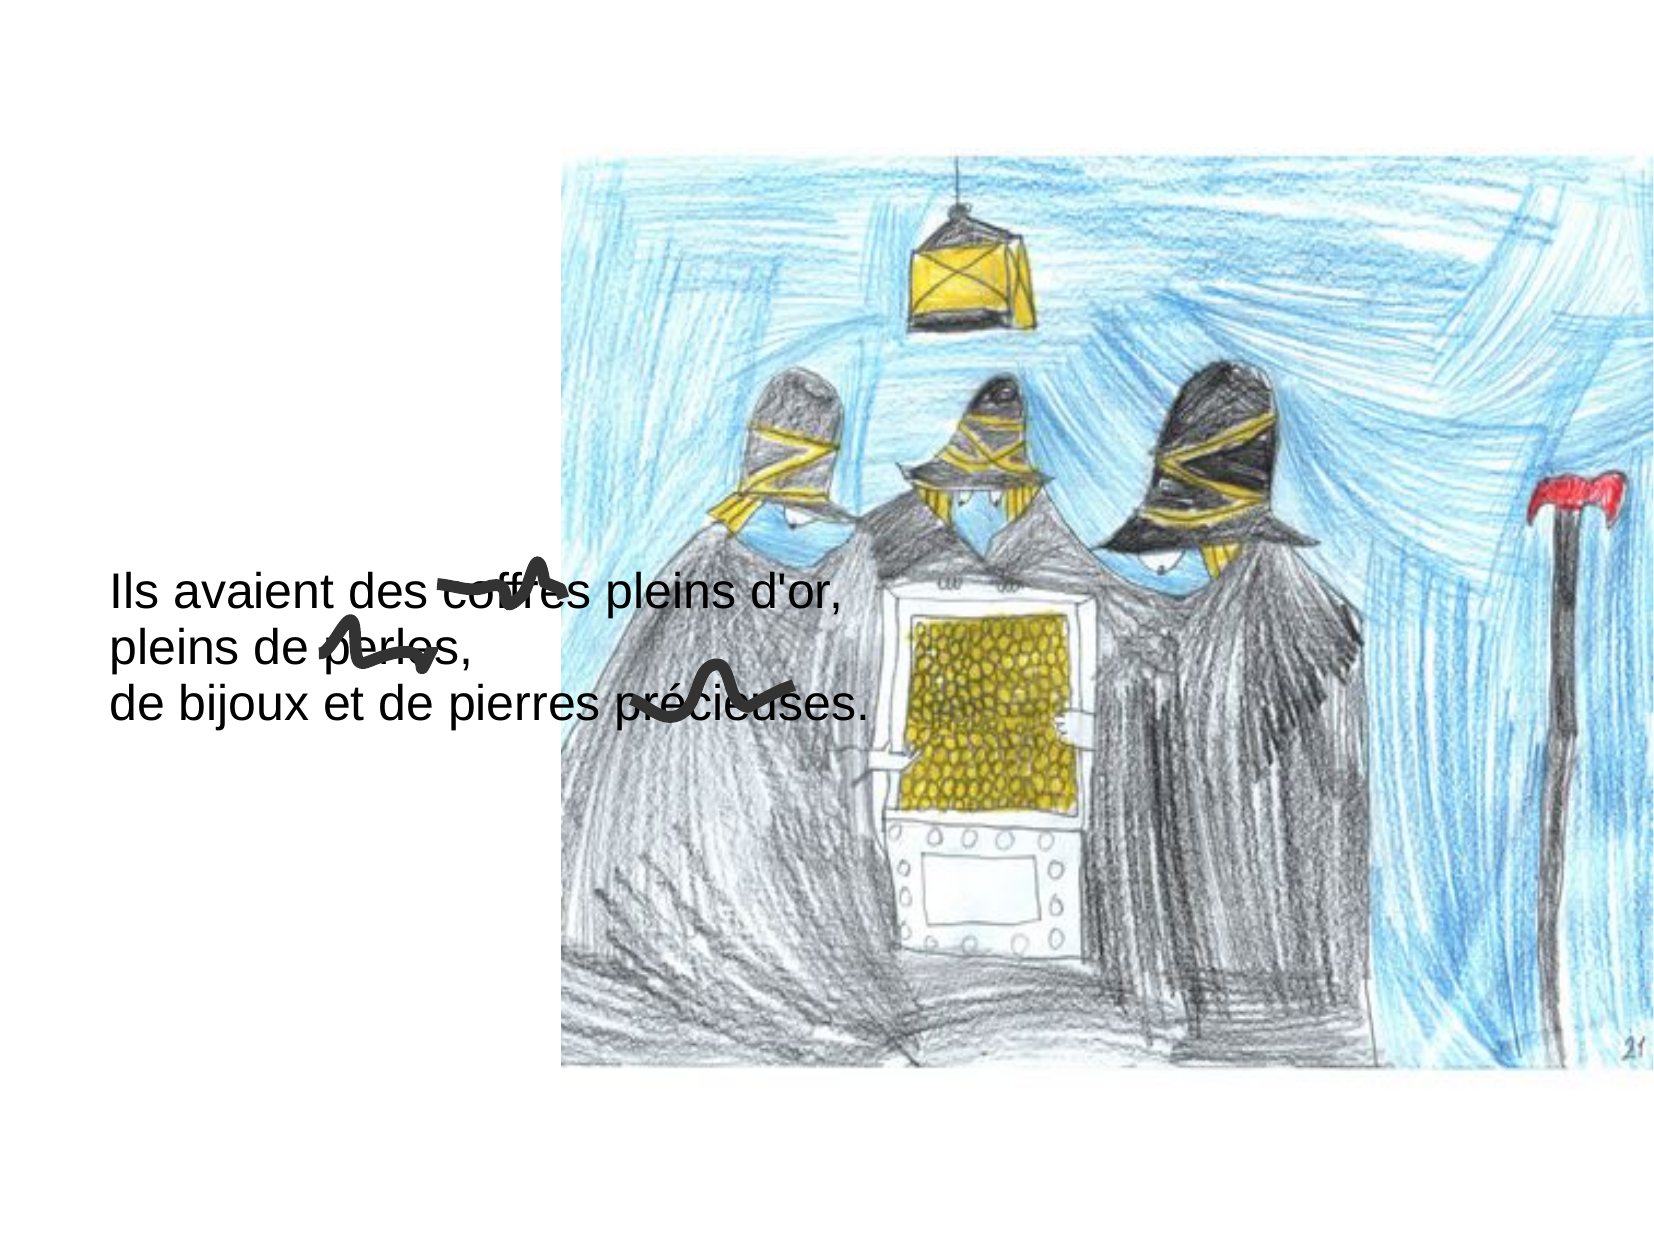

Ils avaient des coffres pleins d'or,
pleins de perles,
de bijoux et de pierres précieuses.